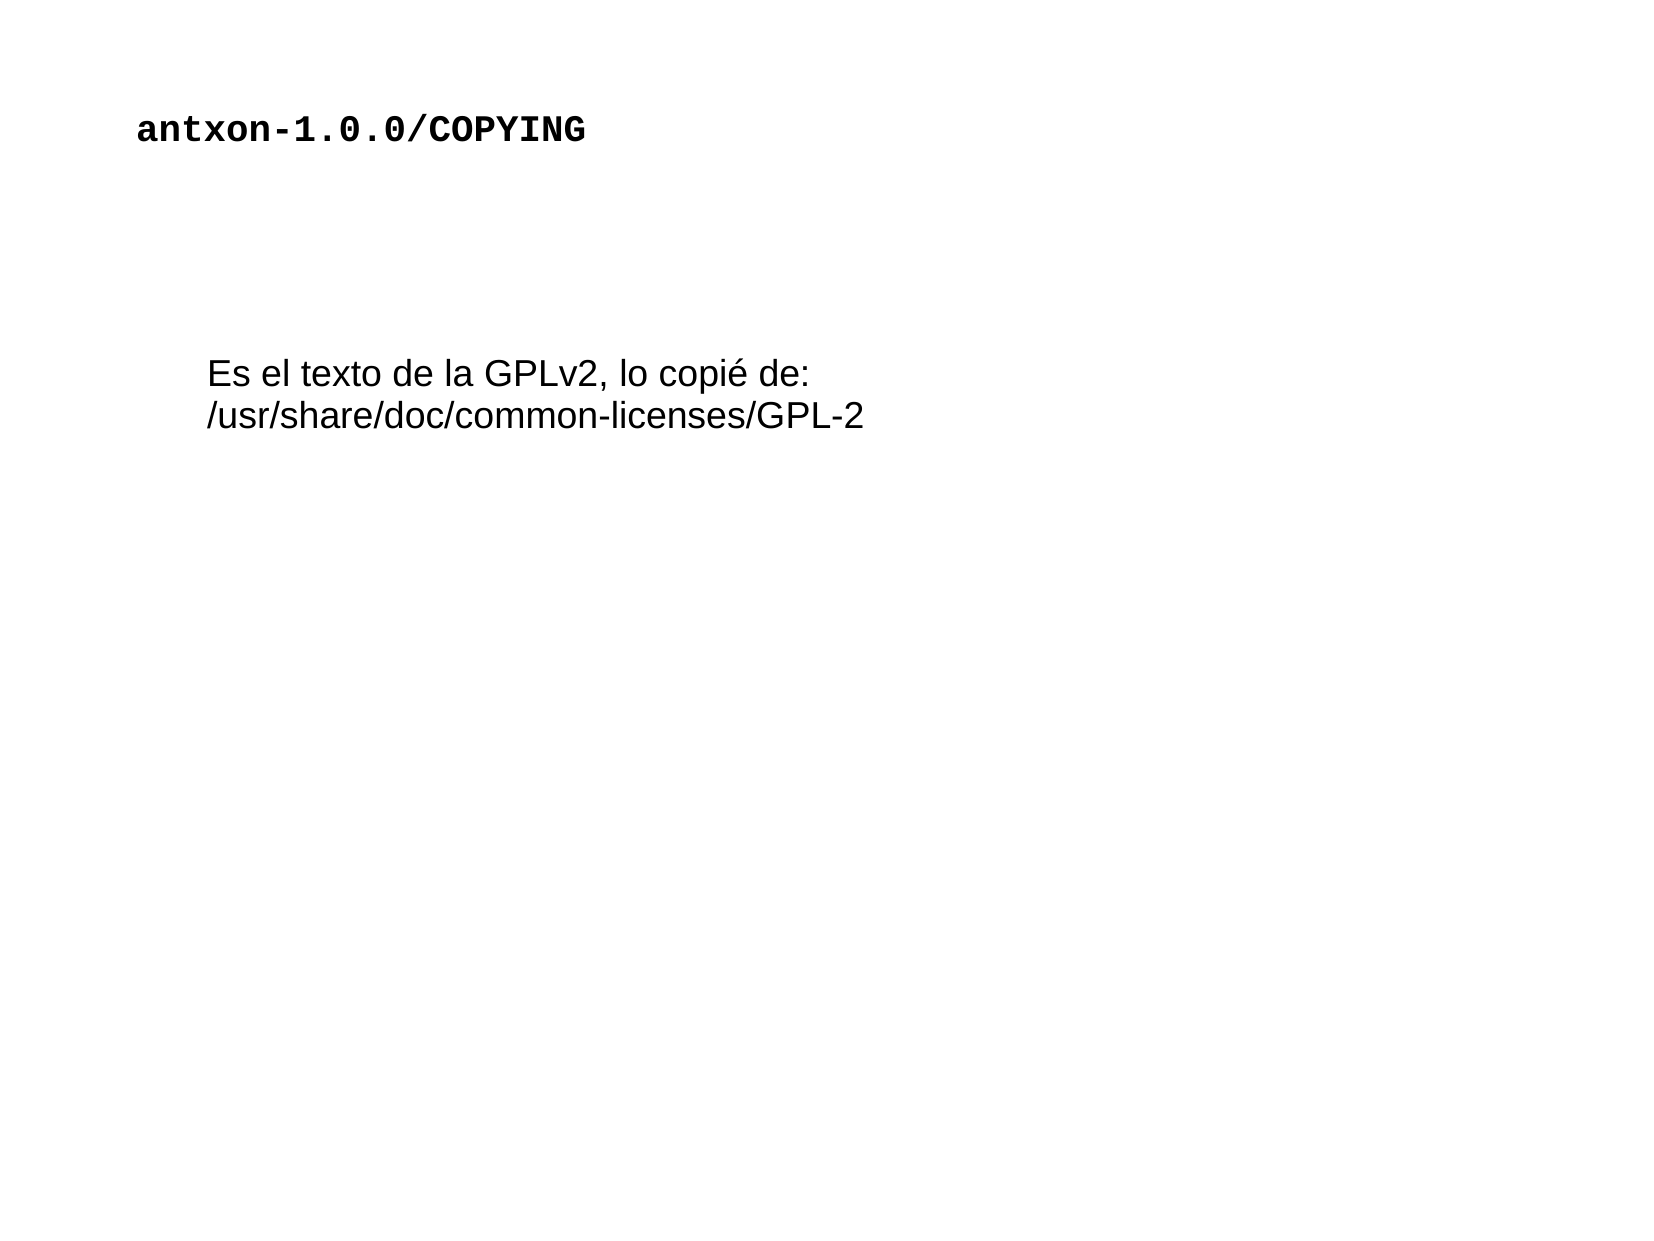

antxon-1.0.0/COPYING
Es el texto de la GPLv2, lo copié de:
/usr/share/doc/common-licenses/GPL-2